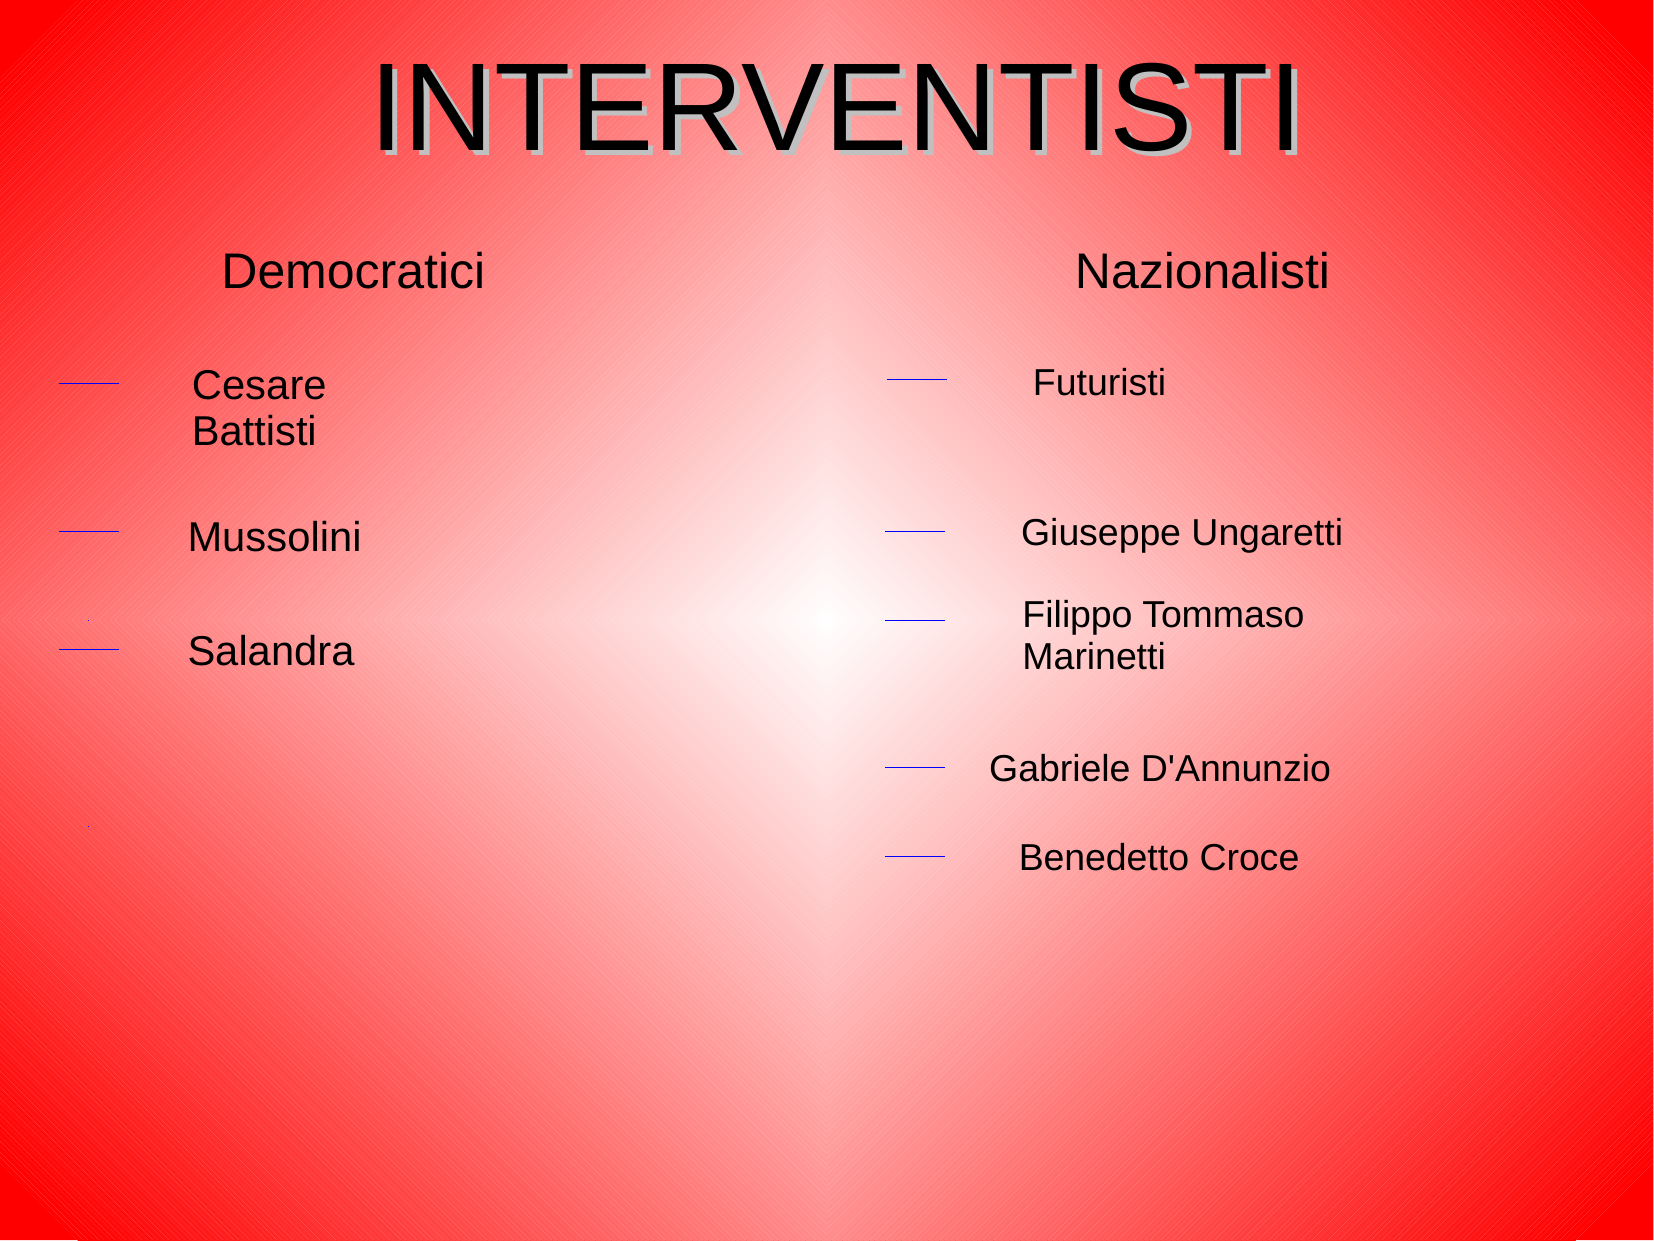

INTERVENTISTI
Democratici
Nazionalisti
Cesare Battisti
Futuristi
Giuseppe Ungaretti
Mussolini
Filippo Tommaso Marinetti
Salandra
Gabriele D'Annunzio
Benedetto Croce